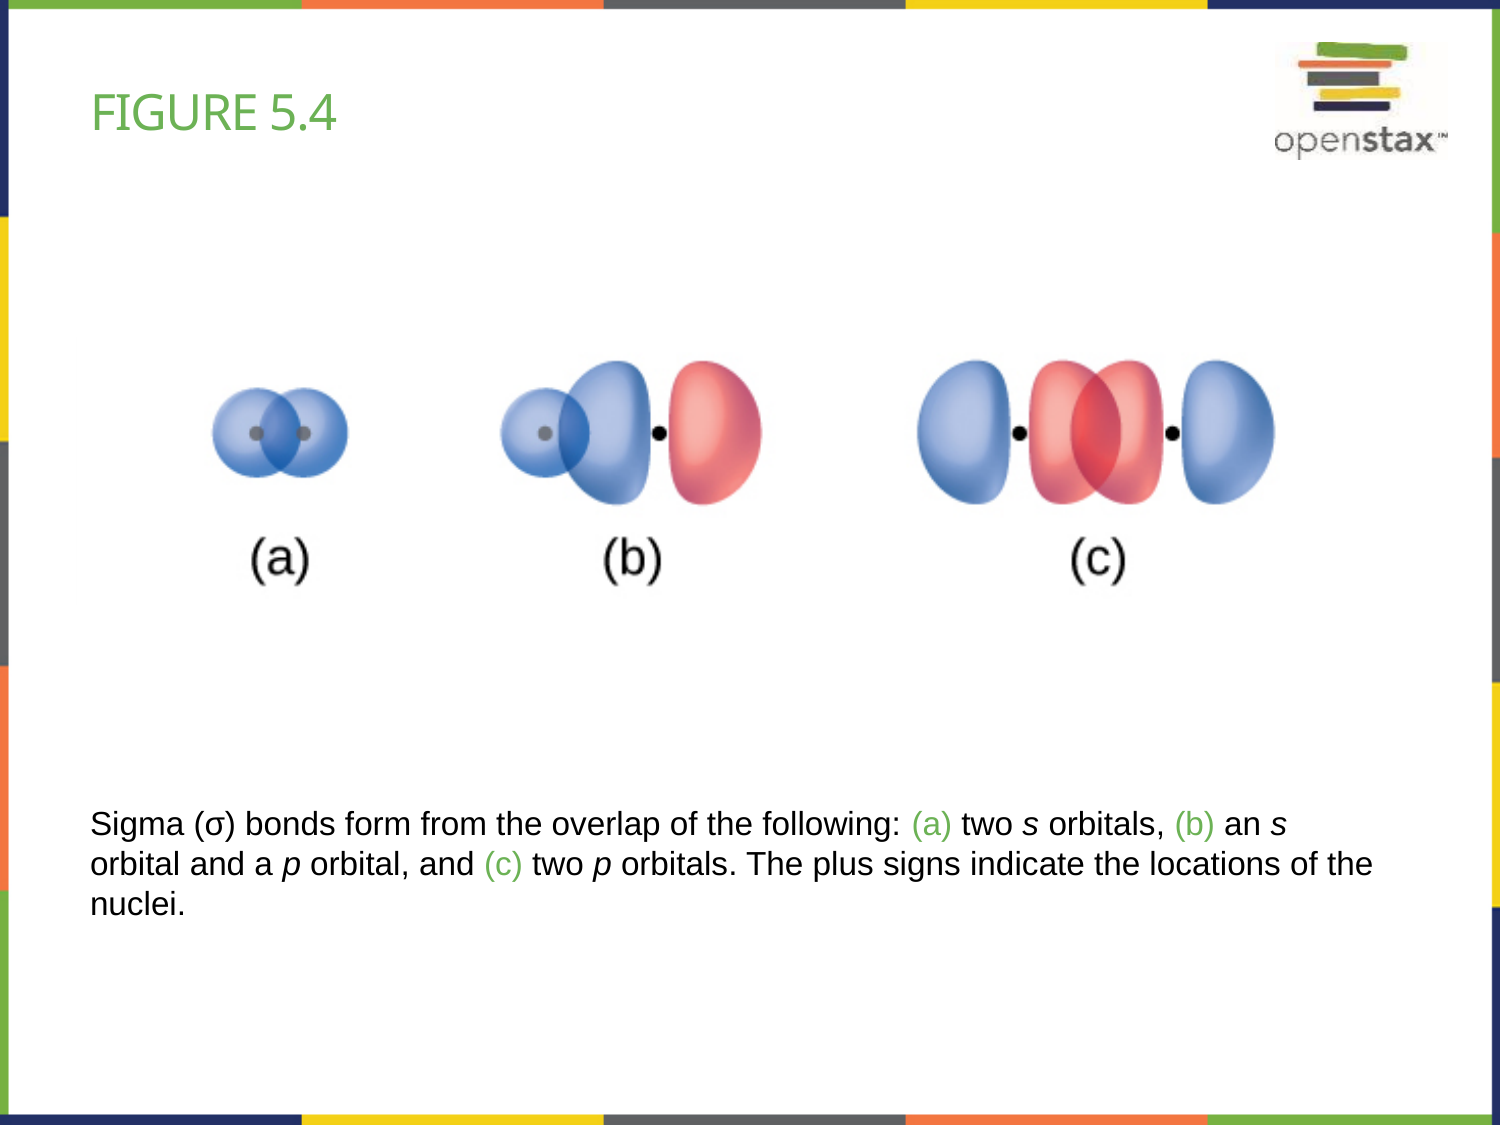

# Figure 5.4
Sigma (σ) bonds form from the overlap of the following: (a) two s orbitals, (b) an s orbital and a p orbital, and (c) two p orbitals. The plus signs indicate the locations of the nuclei.